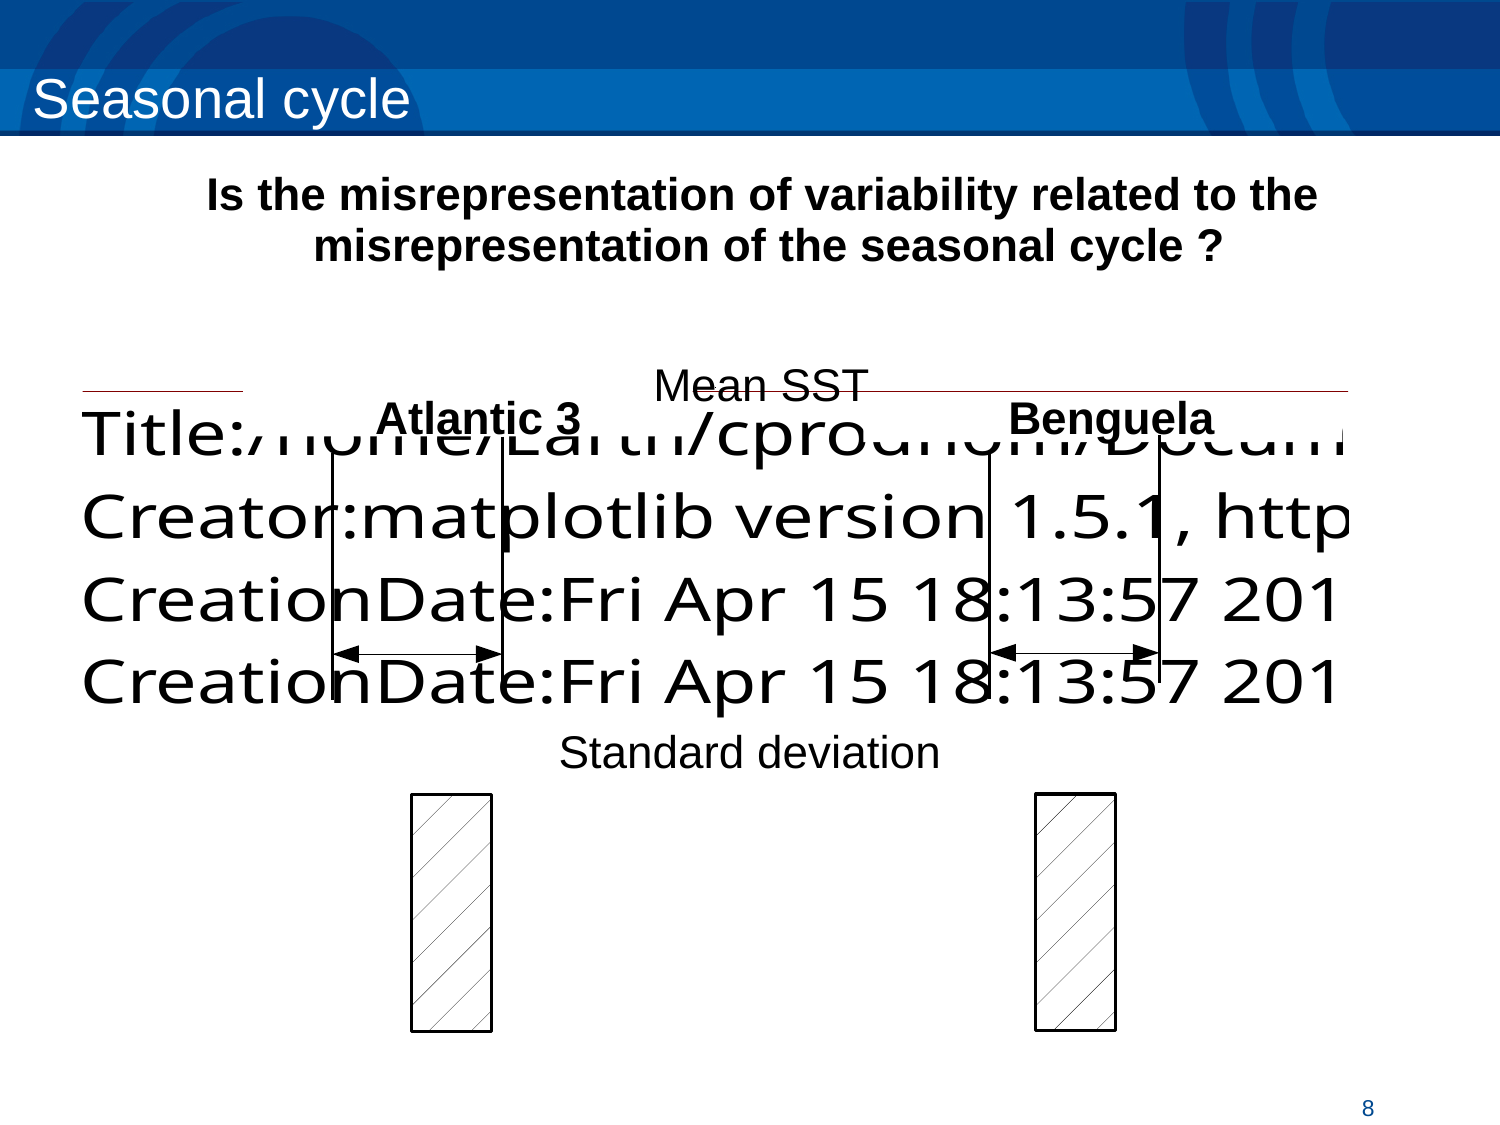

# Seasonal cycle
Is the misrepresentation of variability related to the
 misrepresentation of the seasonal cycle ?
Mean SST
 Atlantic 3
Atlantic 3
Benguela
Standard deviation